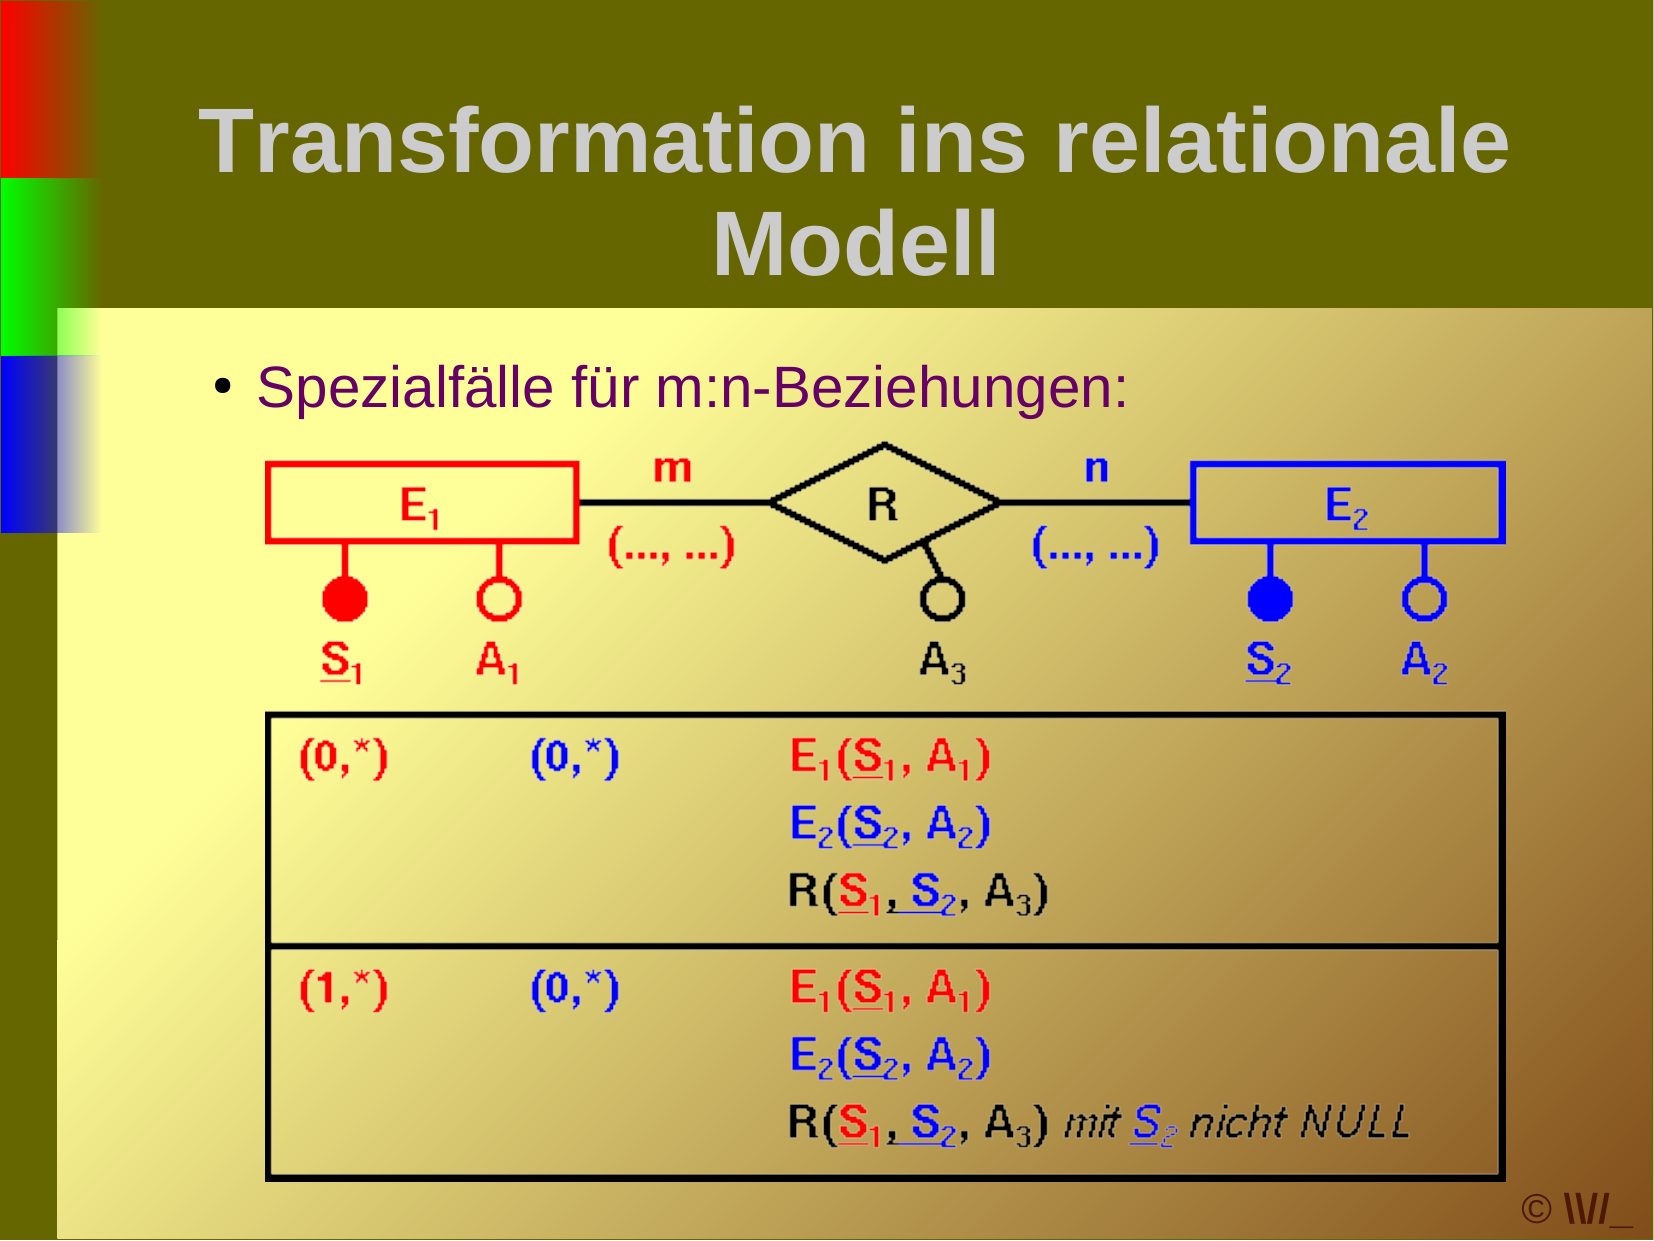

# Transformation ins relationale Modell
Spezialfälle für m:n-Beziehungen: